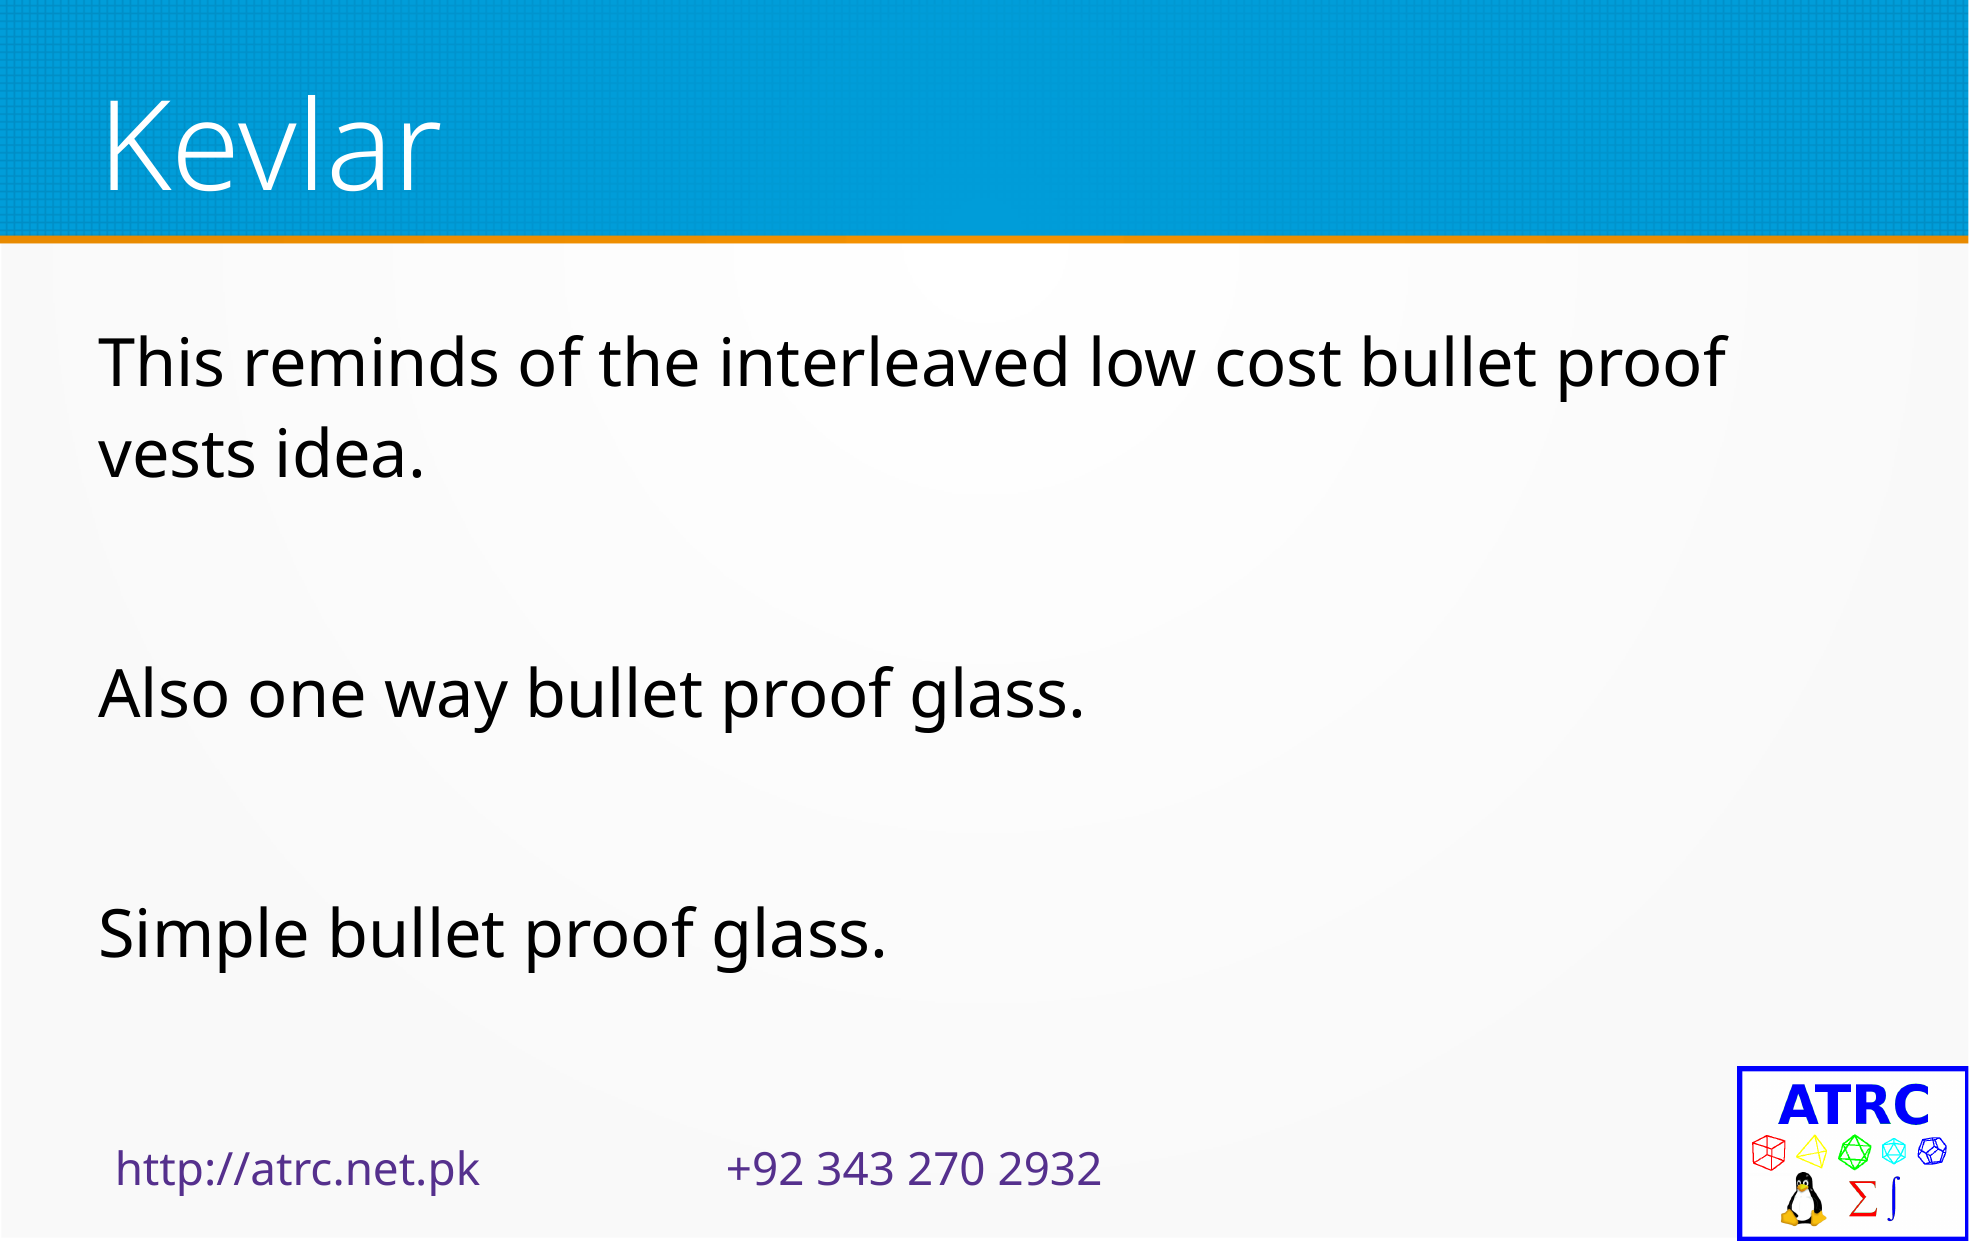

# Kevlar
This reminds of the interleaved low cost bullet proof vests idea.
Also one way bullet proof glass.
Simple bullet proof glass.